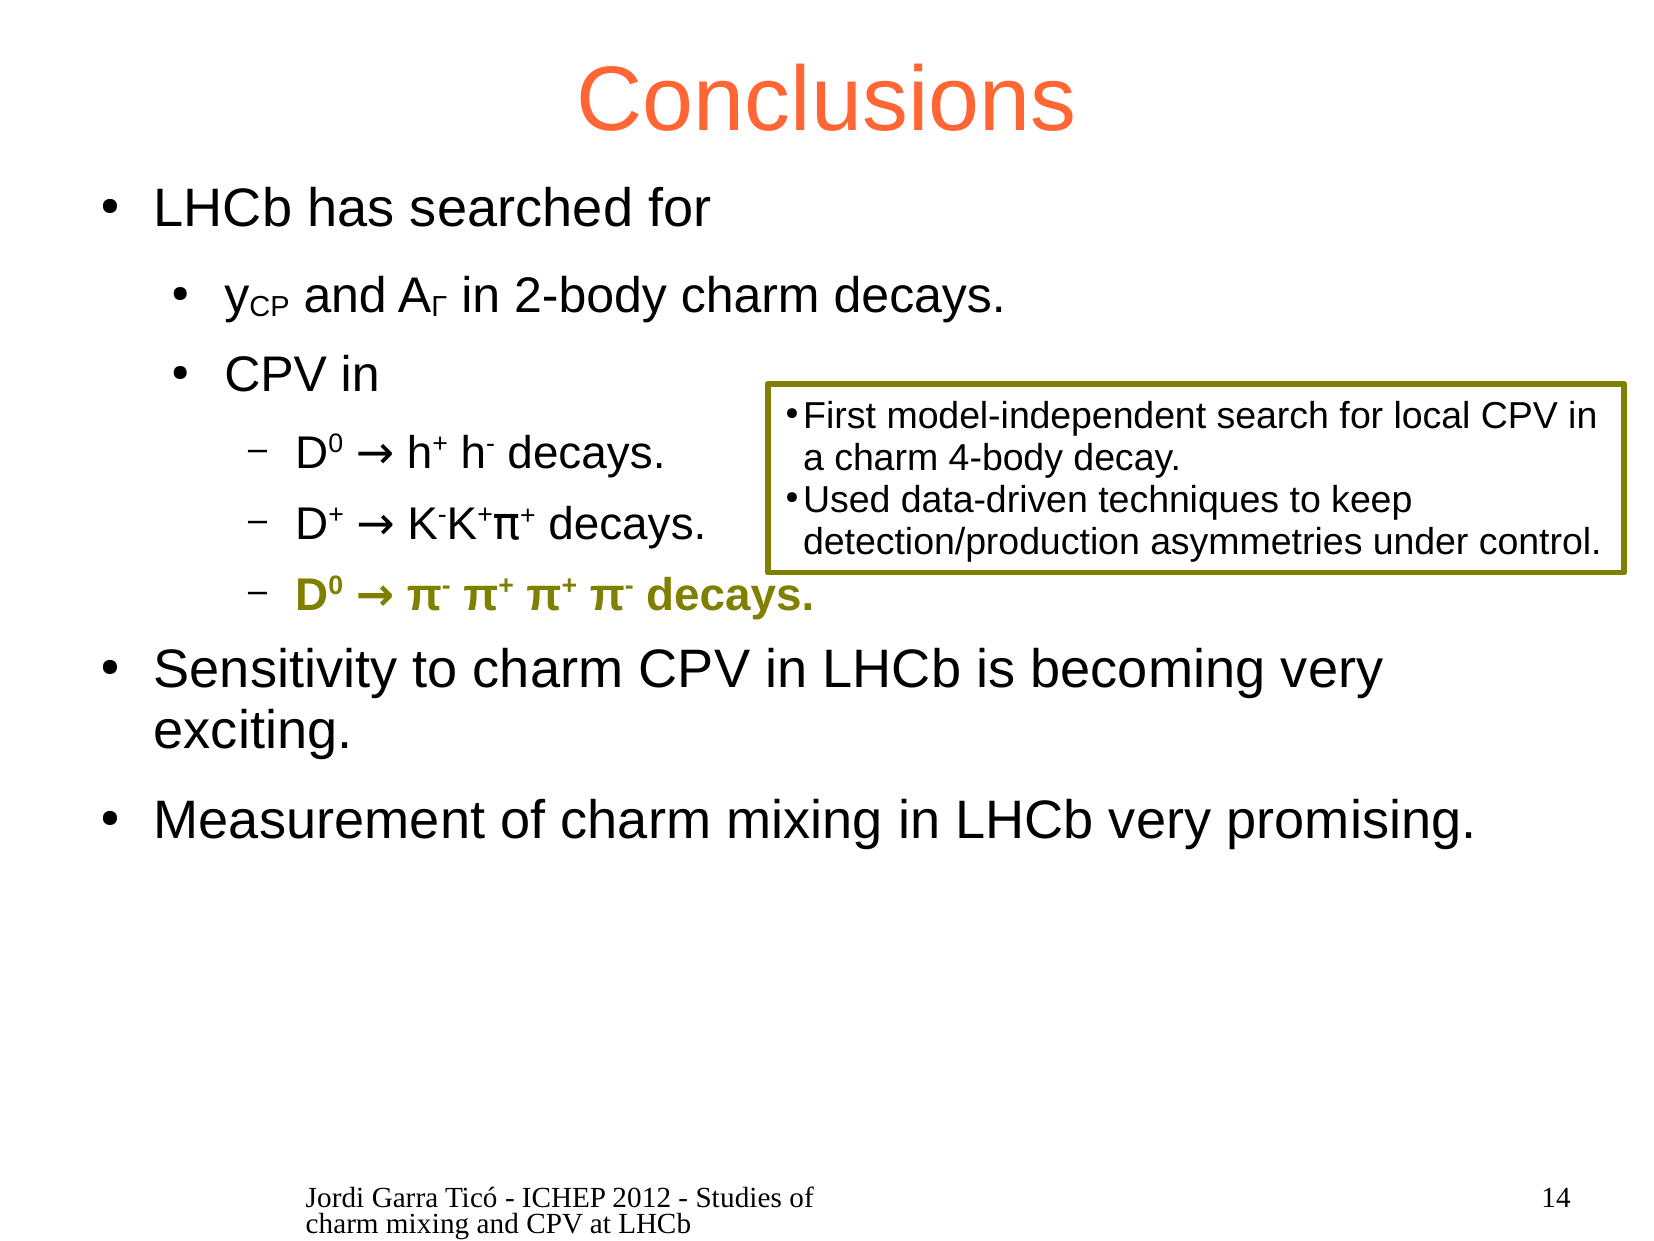

# Conclusions
LHCb has searched for
yCP and AΓ in 2-body charm decays.
CPV in
D0 → h+ h- decays.
D+ → K-K+π+ decays.
D0 → π- π+ π+ π- decays.
Sensitivity to charm CPV in LHCb is becoming very exciting.
Measurement of charm mixing in LHCb very promising.
First model-independent search for local CPV in a charm 4-body decay.
Used data-driven techniques to keep detection/production asymmetries under control.
Jordi Garra Ticó - ICHEP 2012 - Studies of charm mixing and CPV at LHCb
14